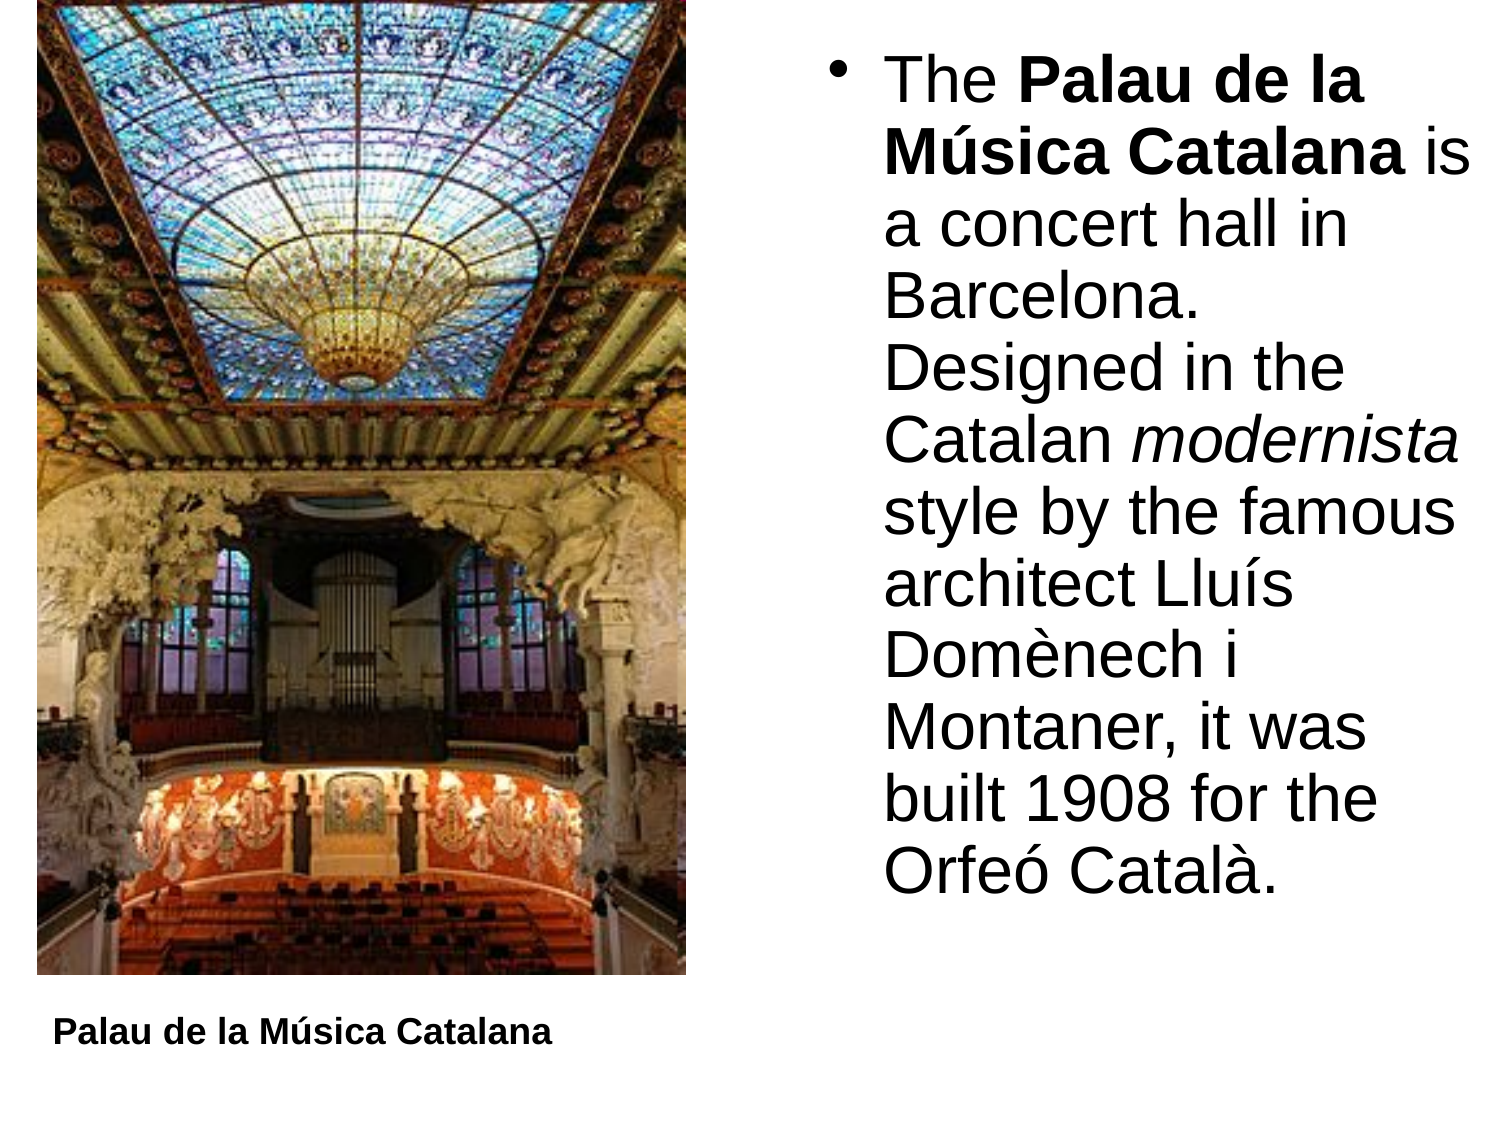

# The Palau de la Música Catalana is a concert hall in Barcelona. Designed in the Catalan modernista style by the famous architect Lluís Domènech i Montaner, it was built 1908 for the Orfeó Català.
Palau de la Música Catalana